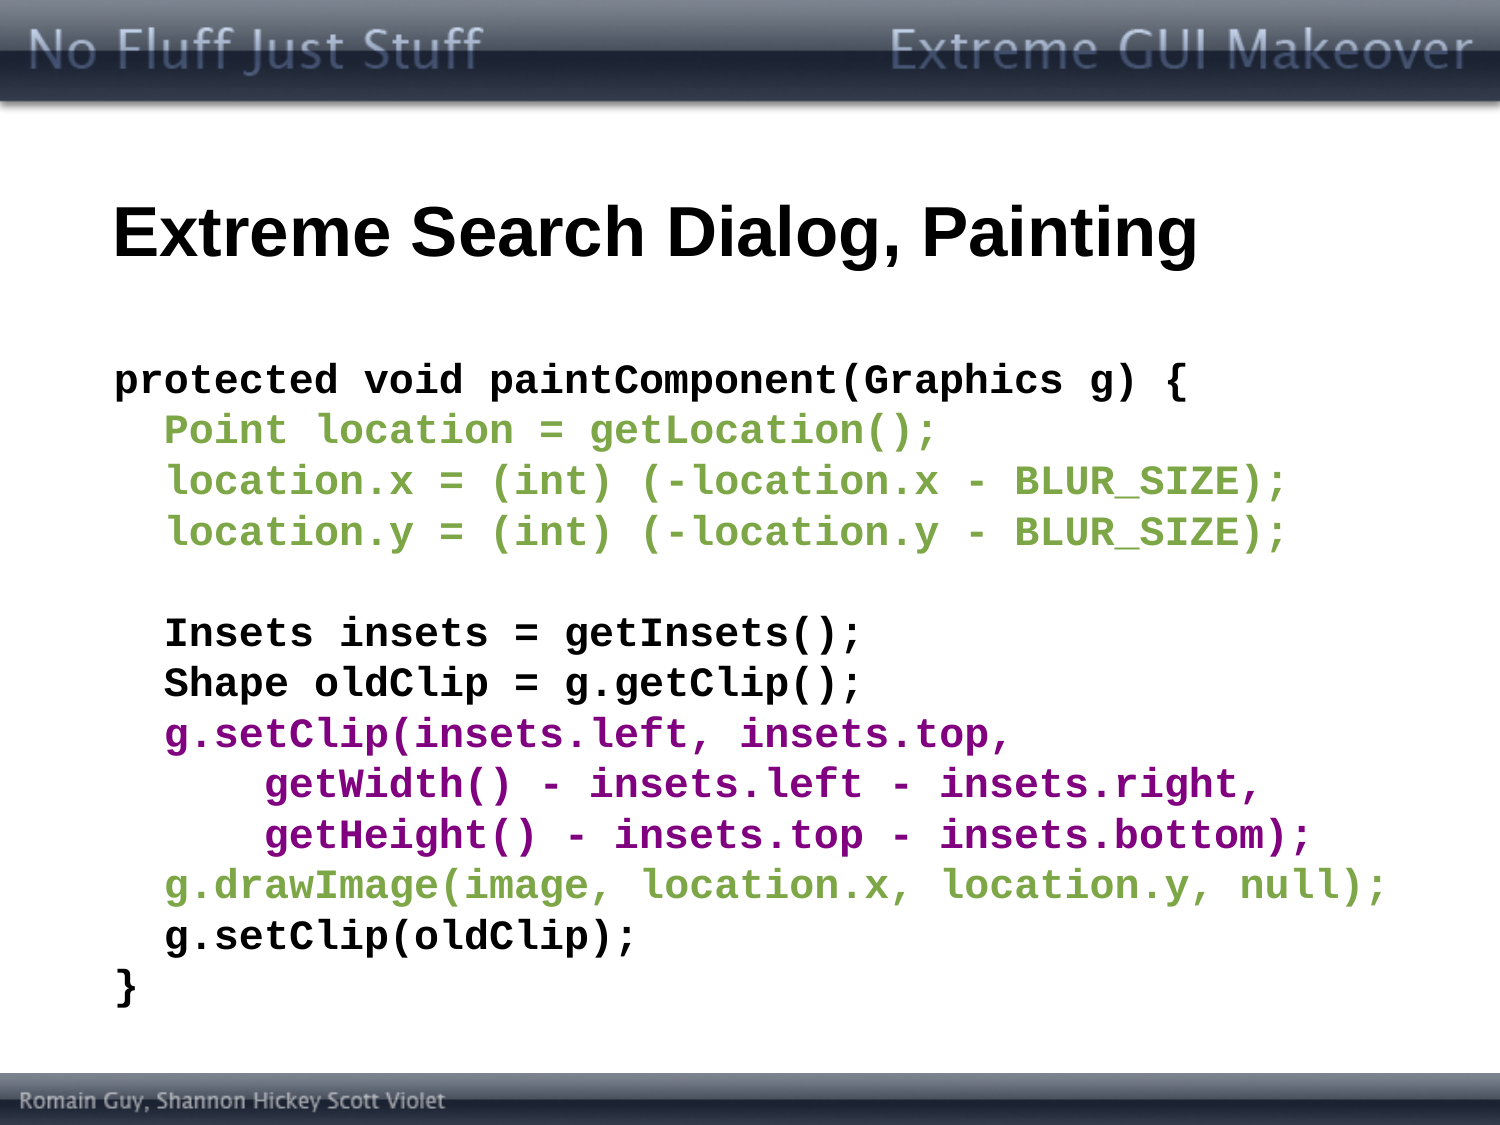

# Extreme Search Dialog, Painting
protected void paintComponent(Graphics g) {
 Point location = getLocation();
 location.x = (int) (-location.x - BLUR_SIZE);
 location.y = (int) (-location.y - BLUR_SIZE);
 Insets insets = getInsets();
 Shape oldClip = g.getClip();
 g.setClip(insets.left, insets.top,
 getWidth() - insets.left - insets.right,
 getHeight() - insets.top - insets.bottom);
 g.drawImage(image, location.x, location.y, null);
 g.setClip(oldClip);
}